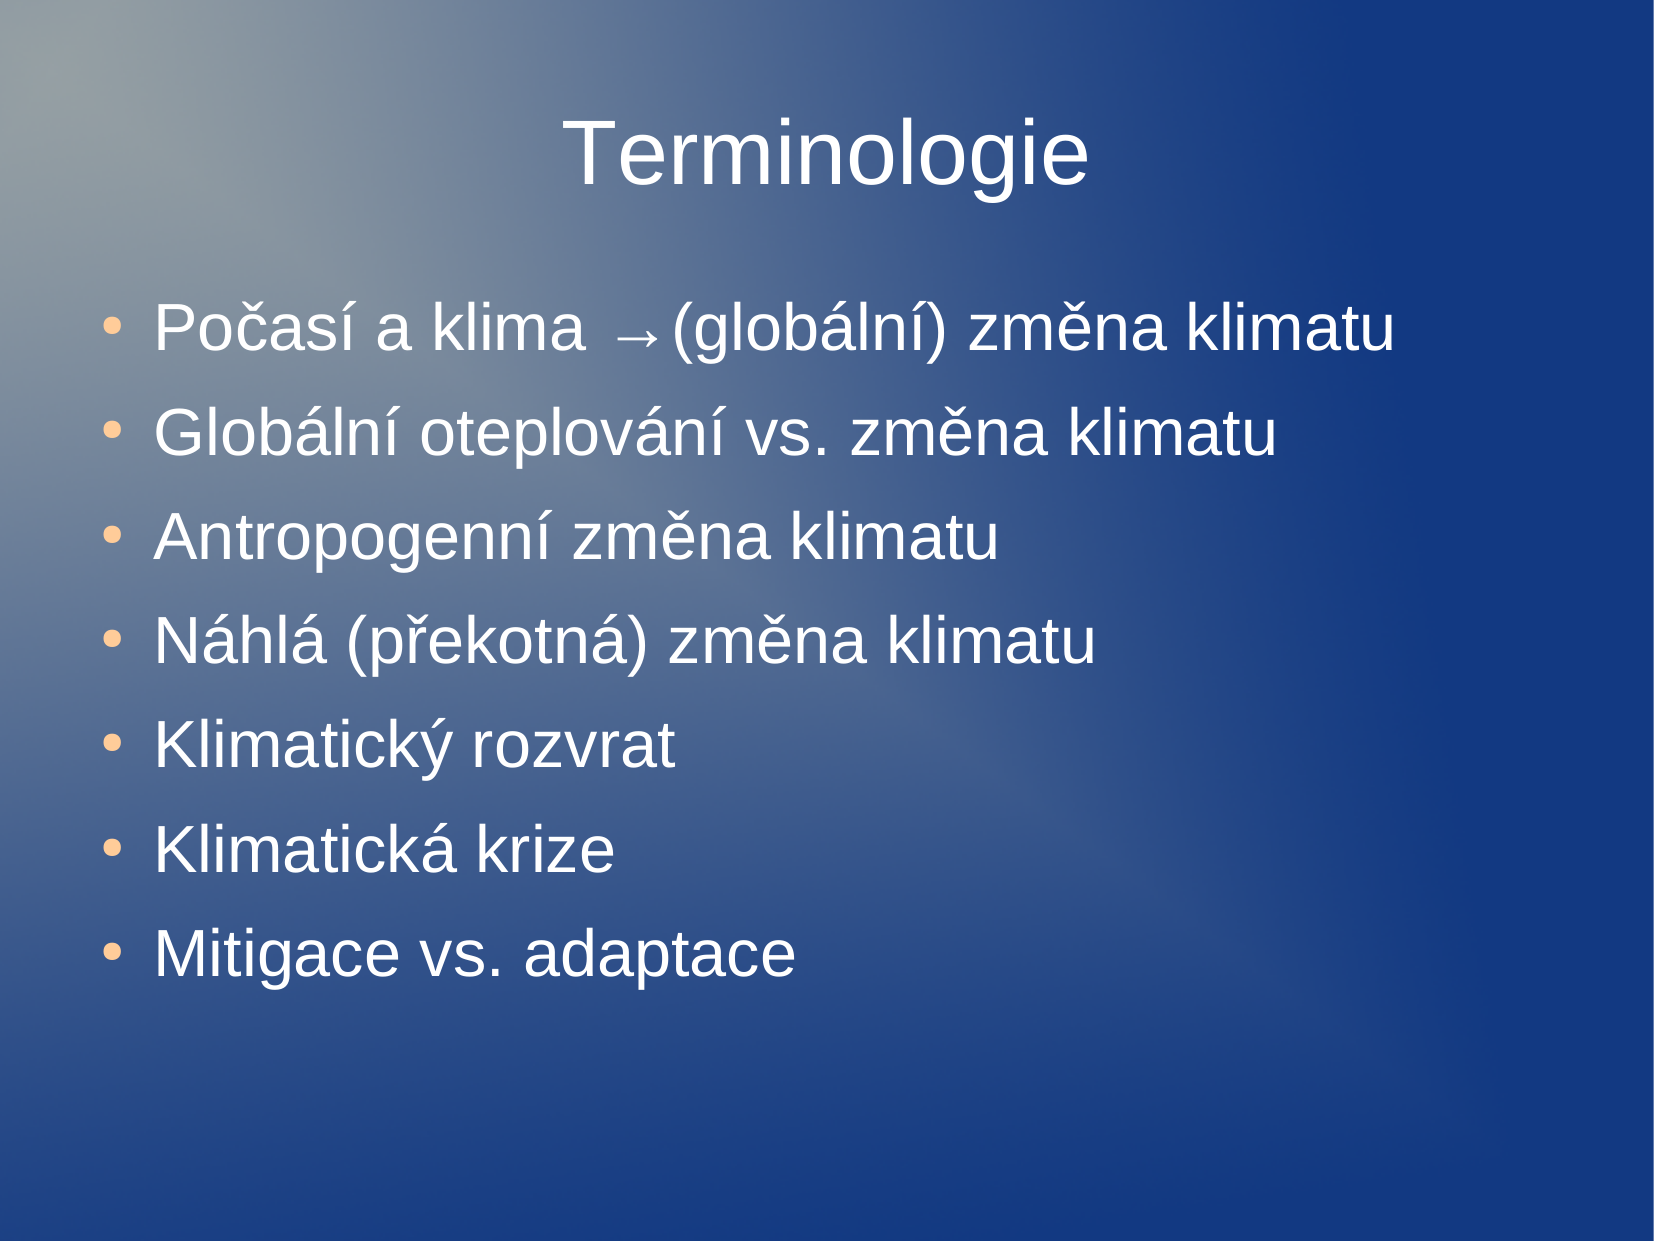

# Terminologie
Počasí a klima →(globální) změna klimatu
Globální oteplování vs. změna klimatu
Antropogenní změna klimatu
Náhlá (překotná) změna klimatu
Klimatický rozvrat
Klimatická krize
Mitigace vs. adaptace